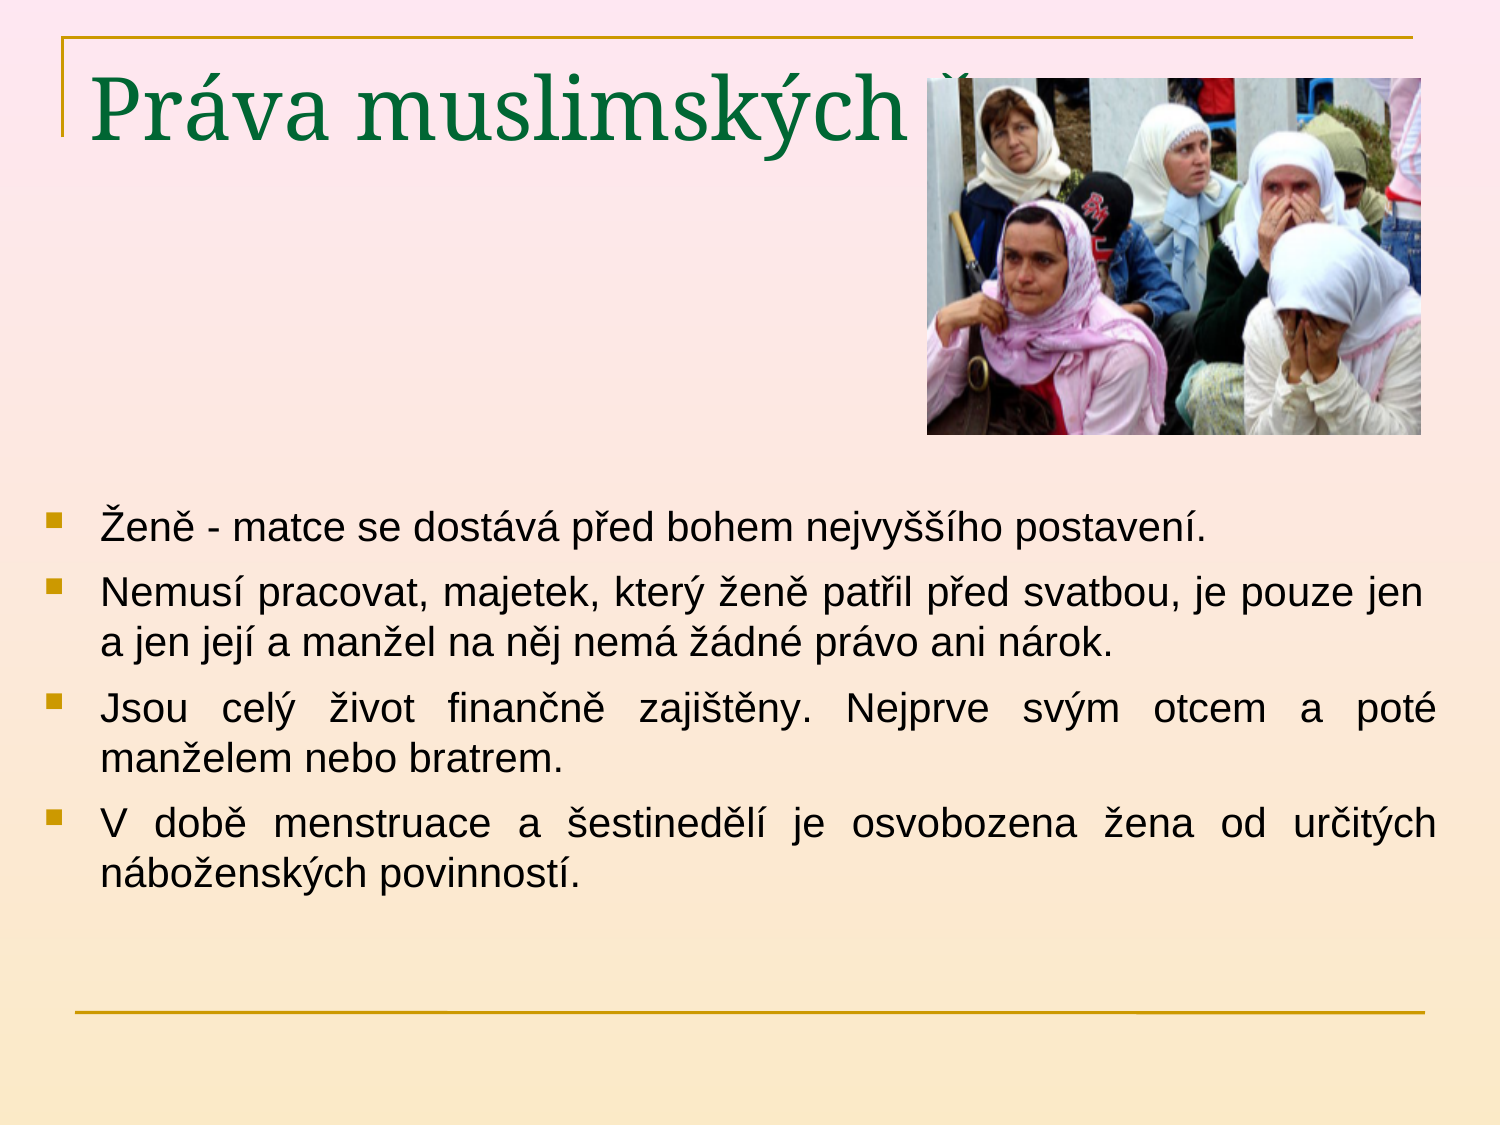

# Práva muslimských žen
Ženě - matce se dostává před bohem nejvyššího postavení.
Nemusí pracovat, majetek, který ženě patřil před svatbou, je pouze jen
a jen její a manžel na něj nemá žádné právo ani nárok.
Jsou celý život finančně zajištěny. Nejprve svým otcem a poté manželem nebo bratrem.
V době menstruace a šestinedělí je osvobozena žena od určitých náboženských povinností.